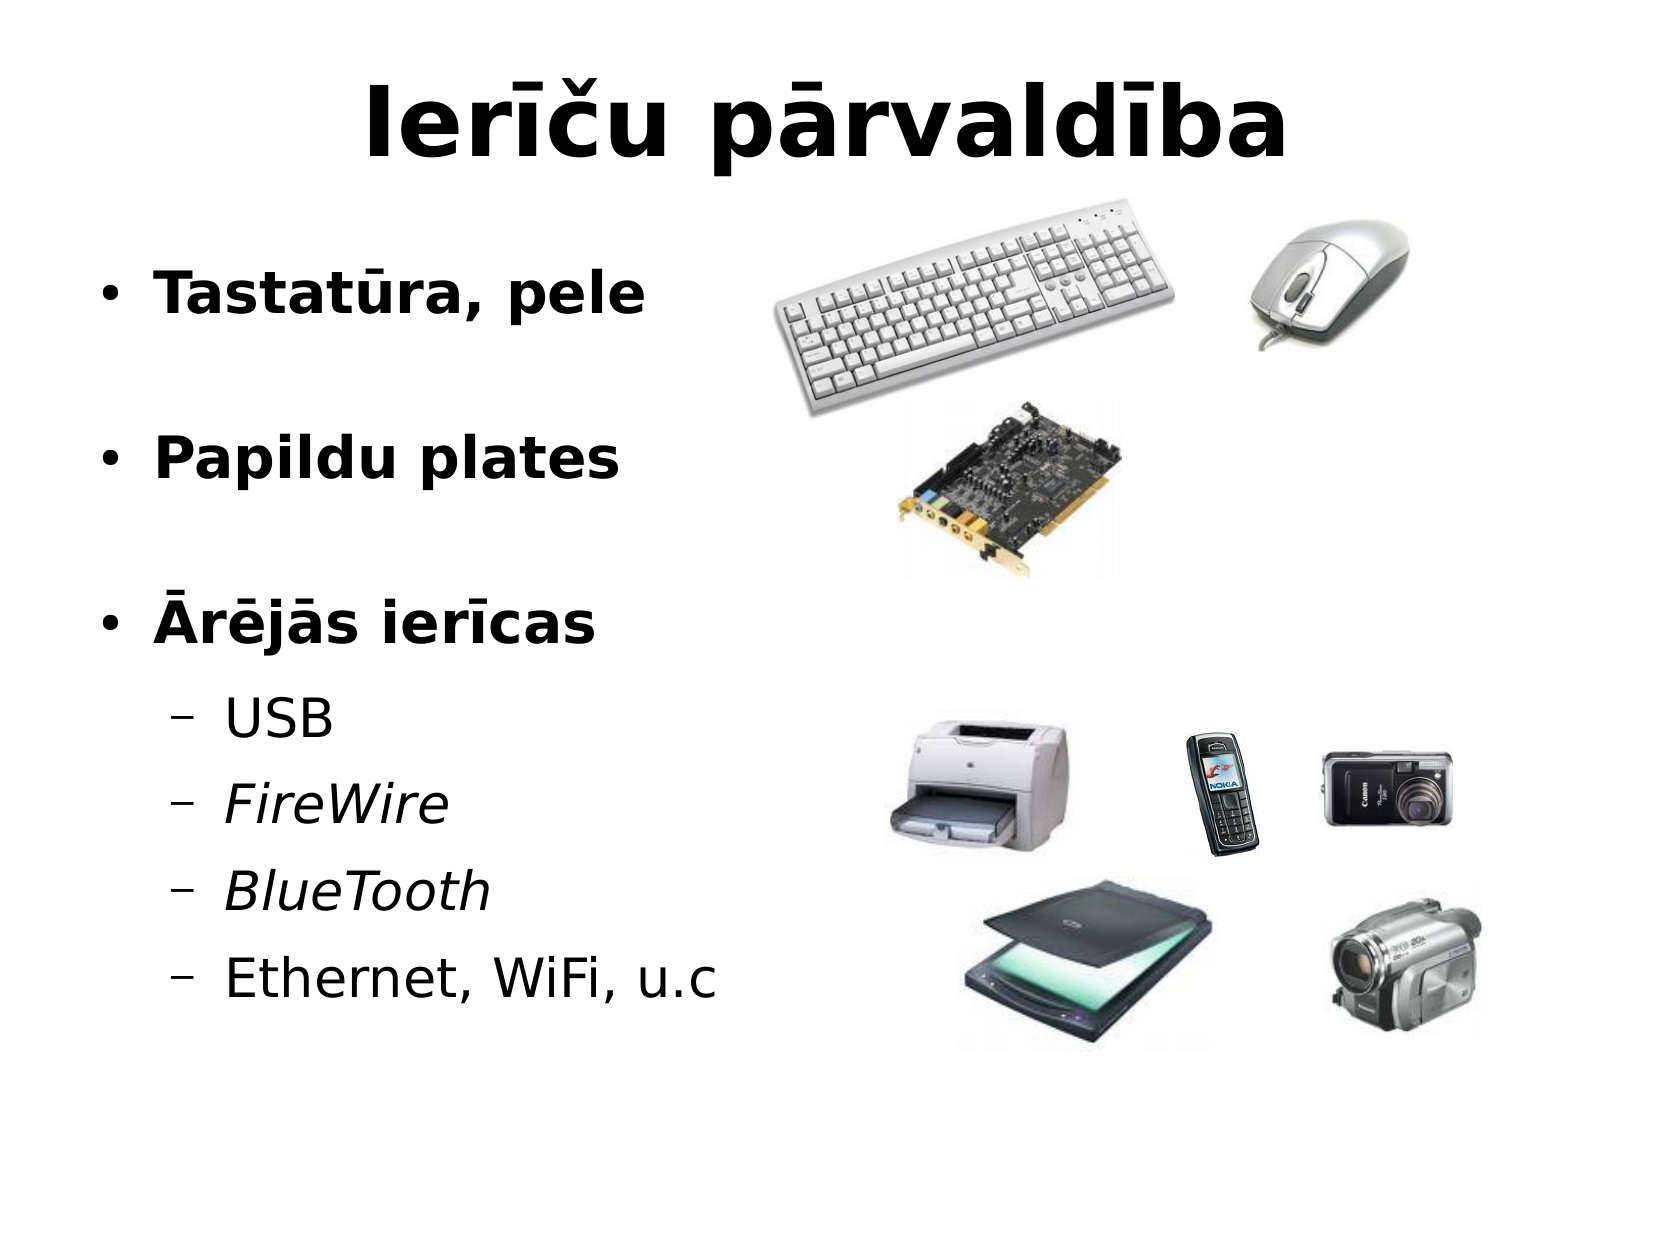

Ierīču pārvaldība
# Tastatūra, pele
Papildu plates
Ārējās ierīcas
USB
FireWire
BlueTooth
Ethernet, WiFi, u.c